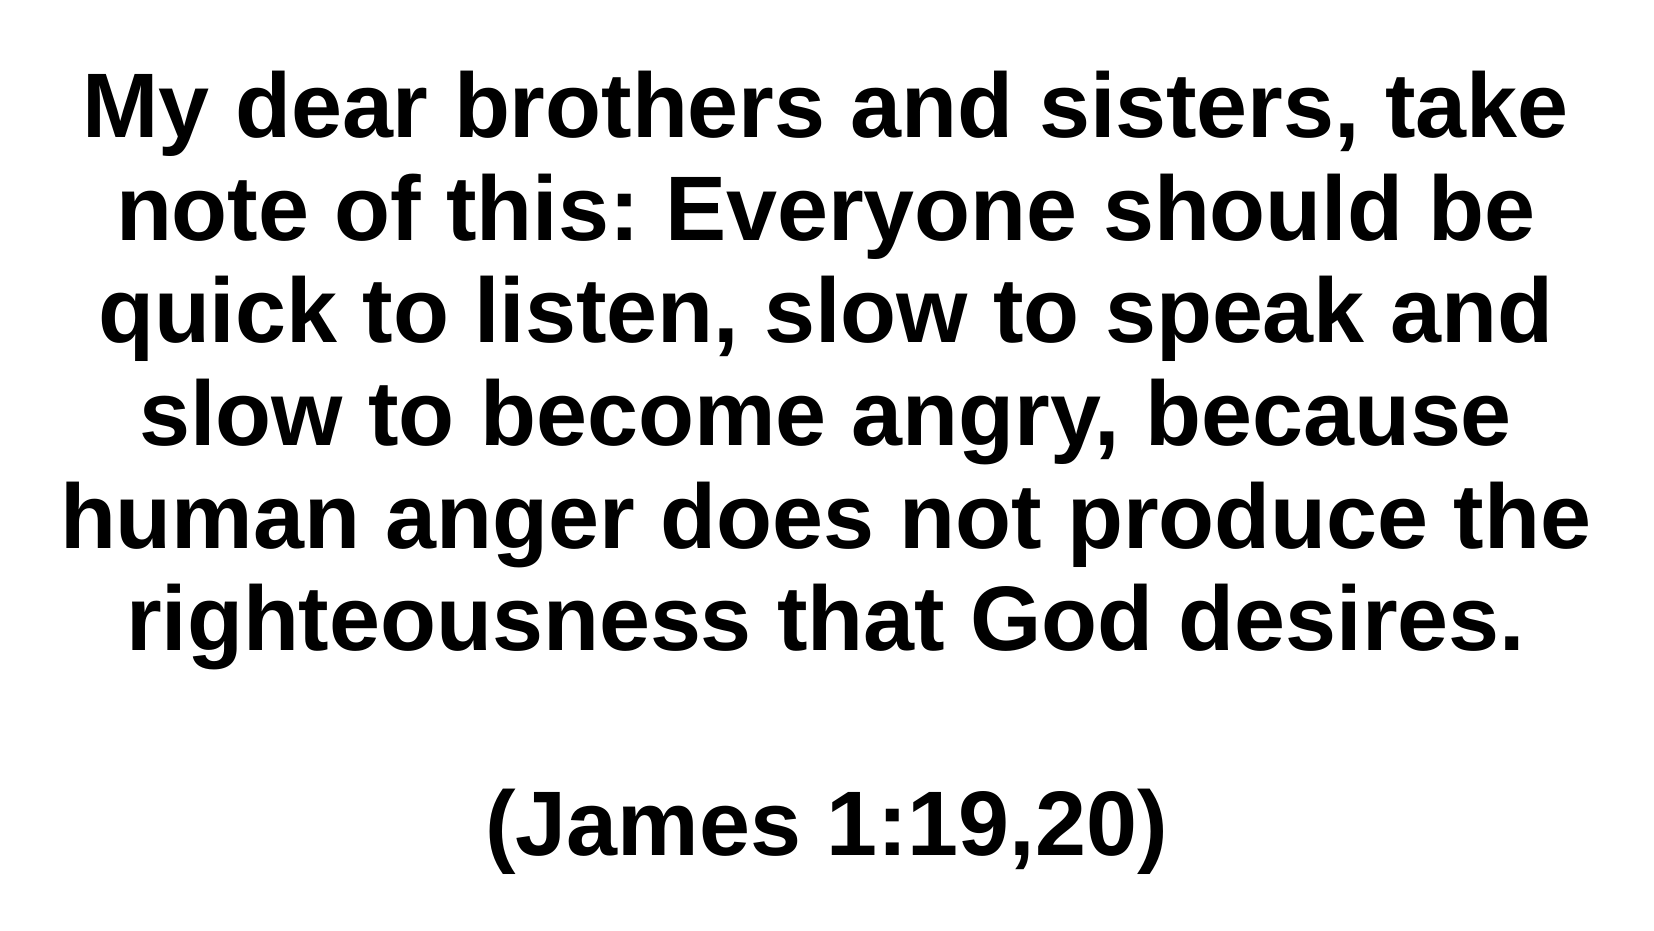

# My dear brothers and sisters, take note of this: Everyone should be quick to listen, slow to speak and slow to become angry, because human anger does not produce the righteousness that God desires. (James 1:19,20)